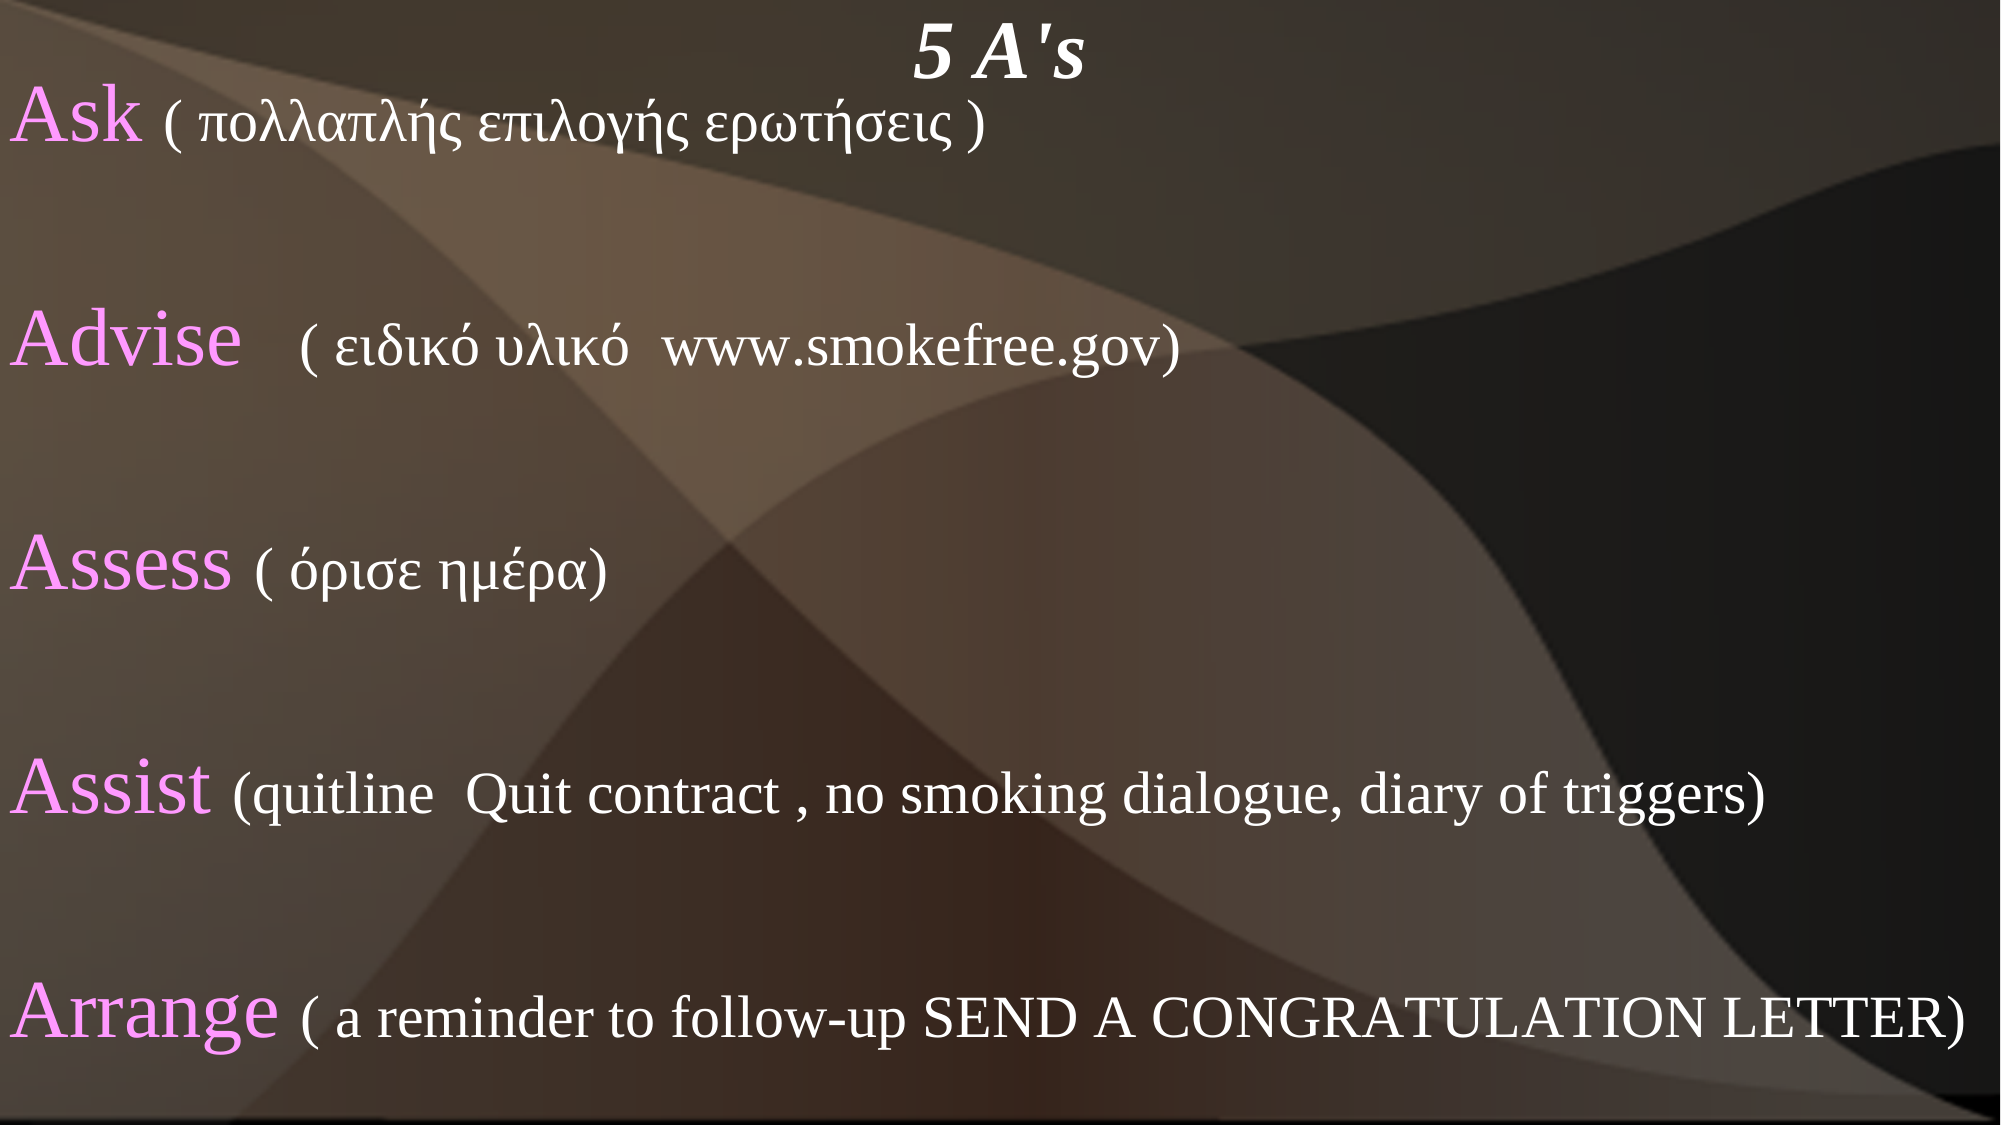

# 5 A's
Ask ( πολλαπλής επιλογής ερωτήσεις )
Advise ( ειδικό υλικό www.smokefree.gov)
Assess ( όρισε ημέρα)
Assist (quitline Quit contract , no smoking dialogue, diary of triggers)
Arrange ( a reminder to follow-up SEND A CONGRATULATION LETTER)